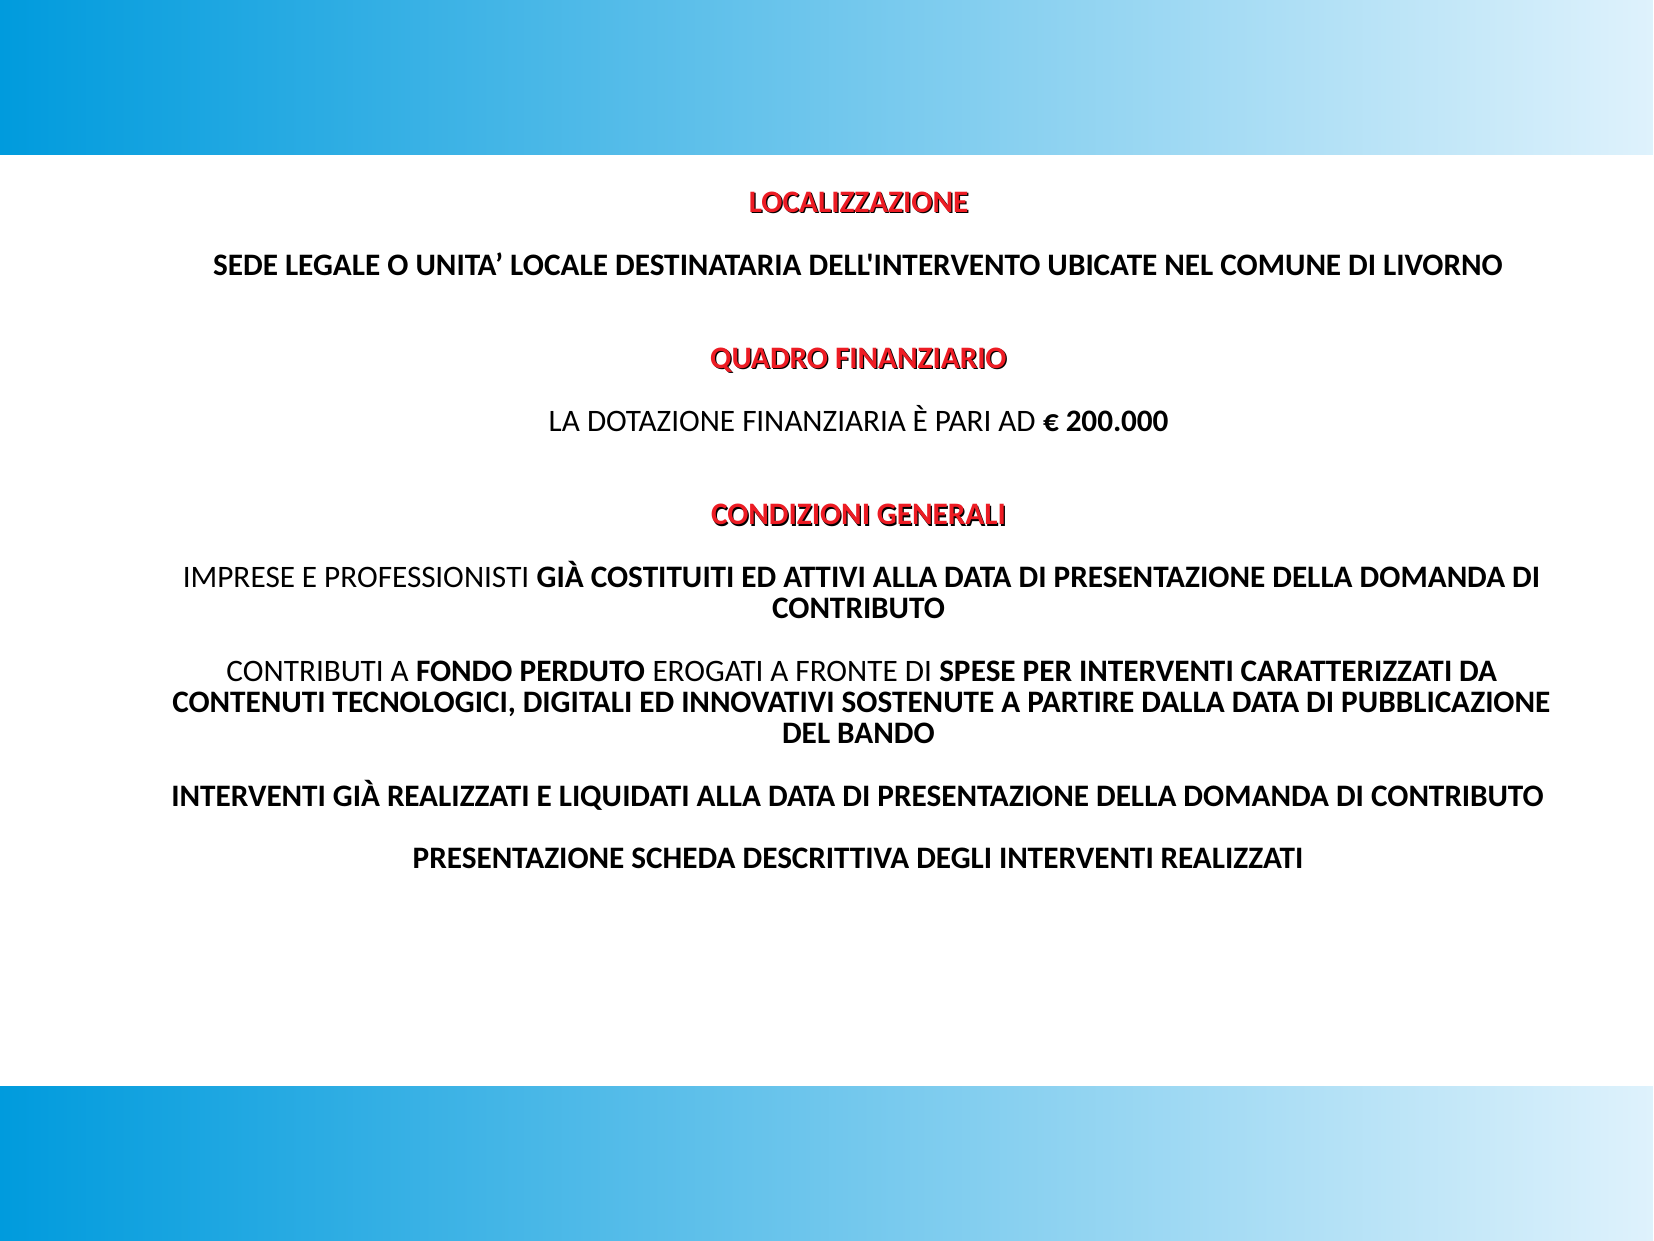

# LOCALIZZAZIONE SEDE LEGALE O UNITA’ LOCALE DESTINATARIA DELL'INTERVENTO UBICATE NEL COMUNE DI LIVORNO QUADRO FINANZIARIO LA DOTAZIONE FINANZIARIA È PARI AD € 200.000 CONDIZIONI GENERALI IMPRESE E PROFESSIONISTI GIÀ COSTITUITI ED ATTIVI ALLA DATA DI PRESENTAZIONE DELLA DOMANDA DI CONTRIBUTO CONTRIBUTI A FONDO PERDUTO EROGATI A FRONTE DI SPESE PER INTERVENTI CARATTERIZZATI DA CONTENUTI TECNOLOGICI, DIGITALI ED INNOVATIVI SOSTENUTE A PARTIRE DALLA DATA DI PUBBLICAZIONE DEL BANDO INTERVENTI GIÀ REALIZZATI E LIQUIDATI ALLA DATA DI PRESENTAZIONE DELLA DOMANDA DI CONTRIBUTO PRESENTAZIONE SCHEDA DESCRITTIVA DEGLI INTERVENTI REALIZZATI